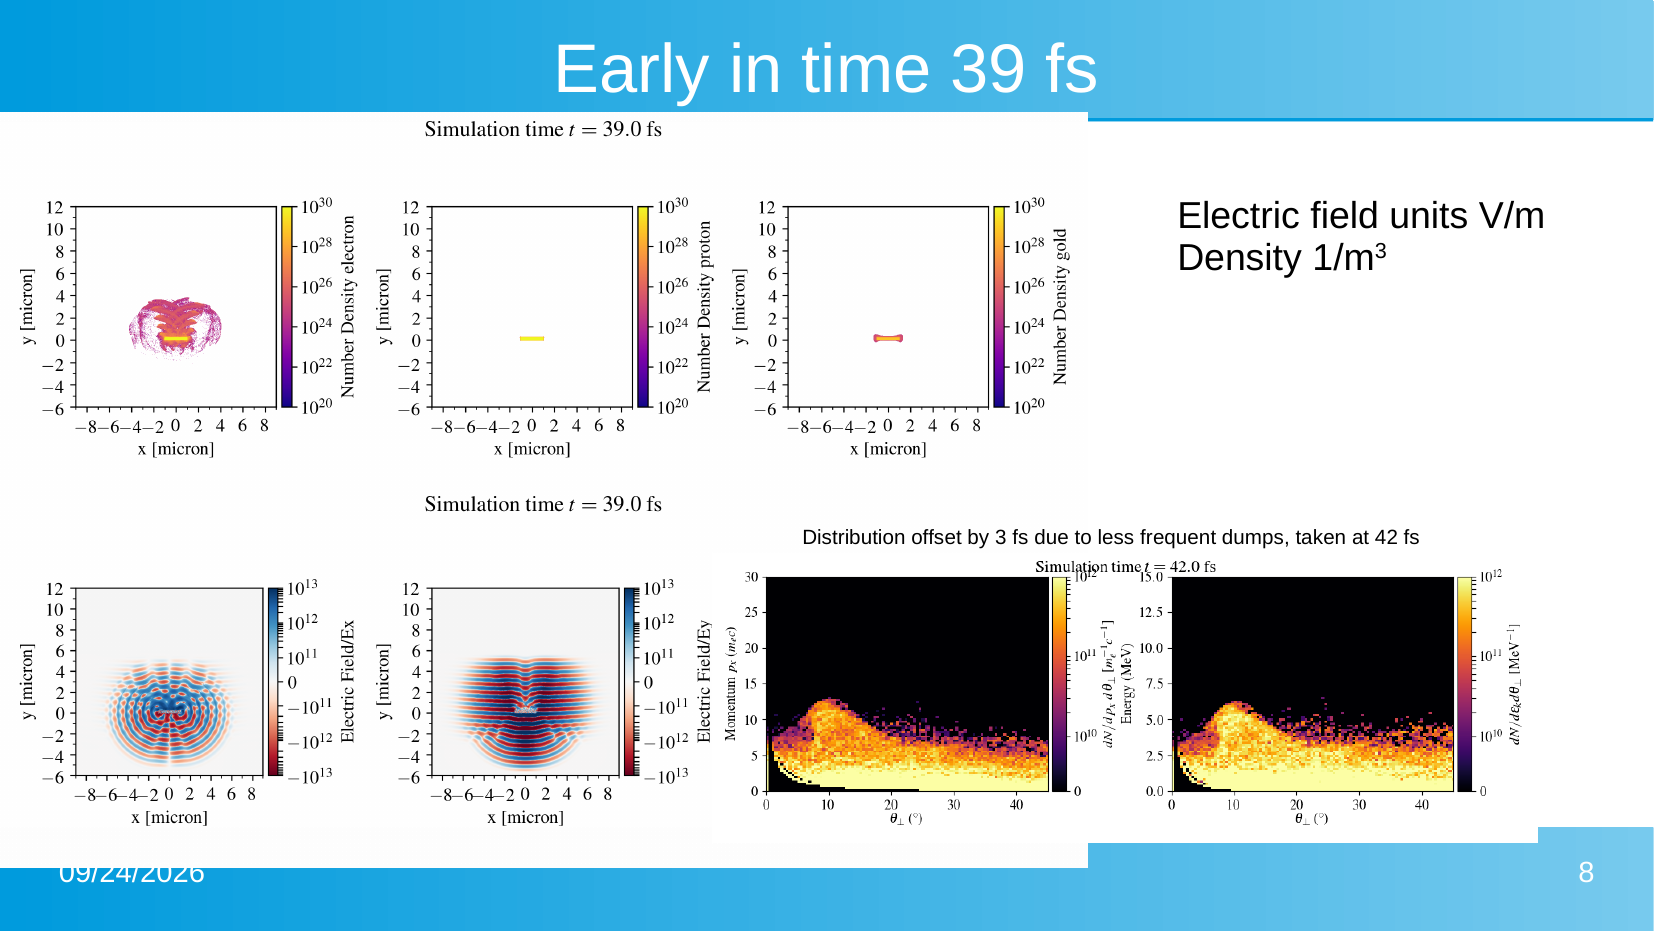

# Early in time 39 fs
Electric field units V/m
Density 1/m3
Distribution offset by 3 fs due to less frequent dumps, taken at 42 fs
8